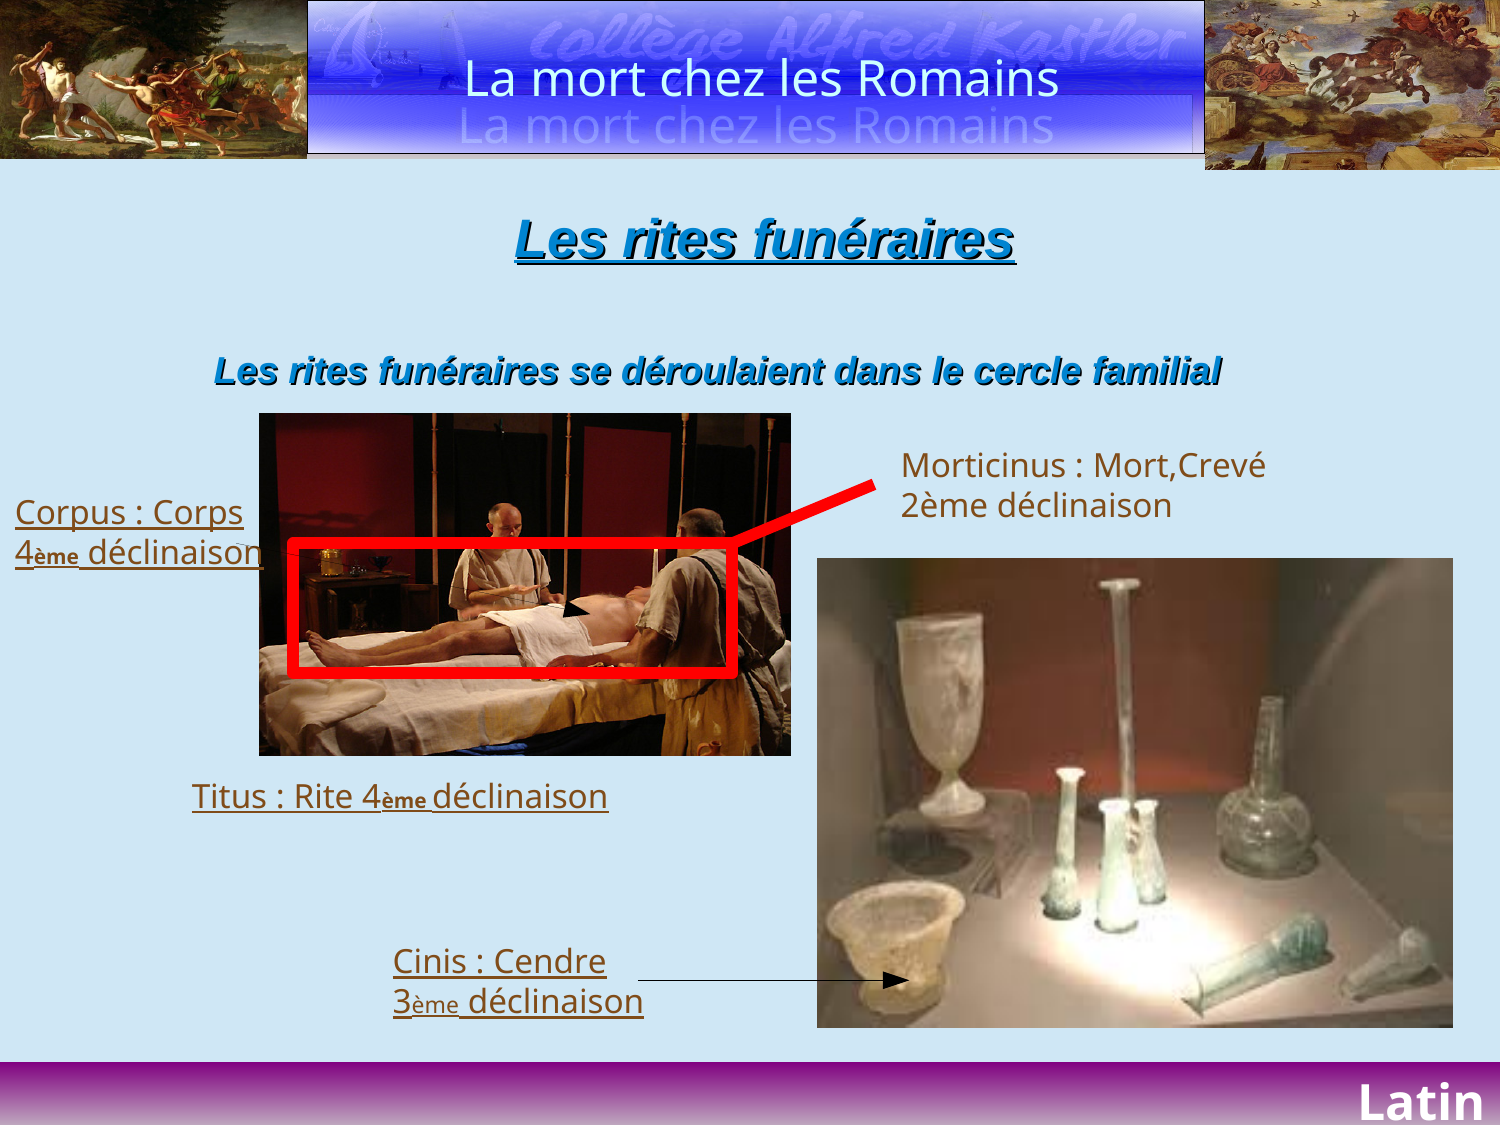

La mort chez les Romains
La mort chez les Romains
 La mort chez les Romains
Les rites funéraires
Les rites funéraires se déroulaient dans le cercle familial
Morticinus : Mort,Crevé
2ème déclinaison
Corpus : Corps 4ème déclinaison
Titus : Rite 4ème déclinaison
Cinis : Cendre 3ème déclinaison